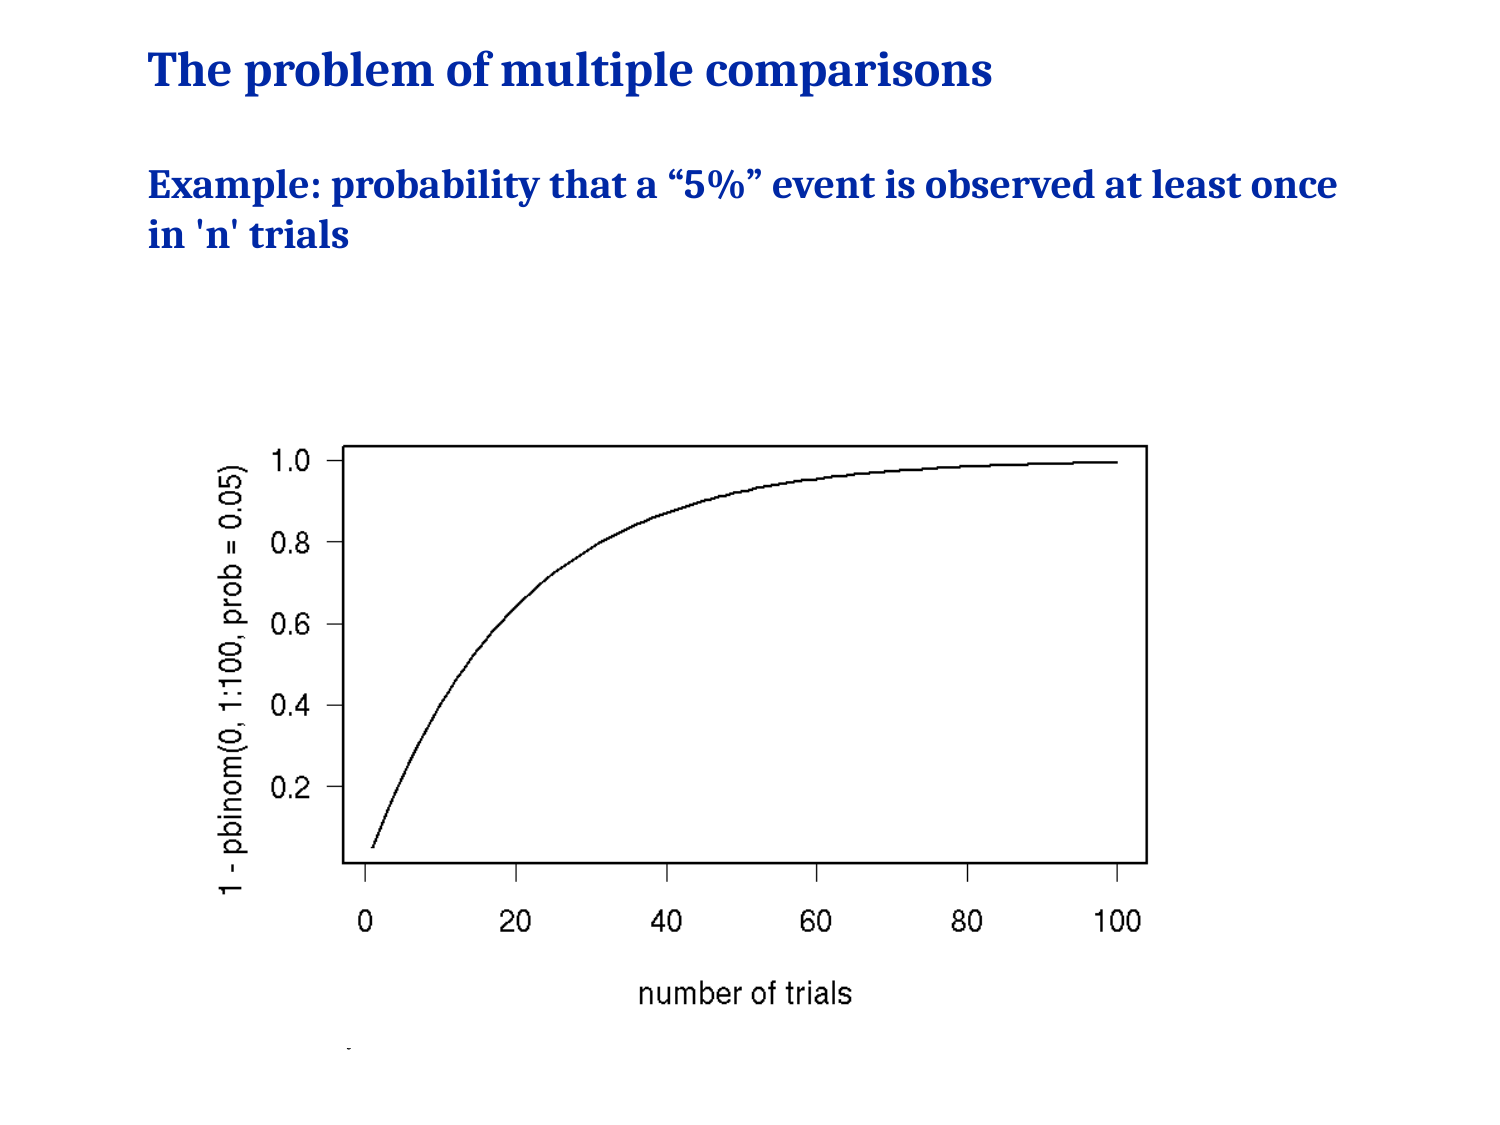

# The problem of multiple comparisons Example: probability that a “5%” event is observed at least once in 'n' trials